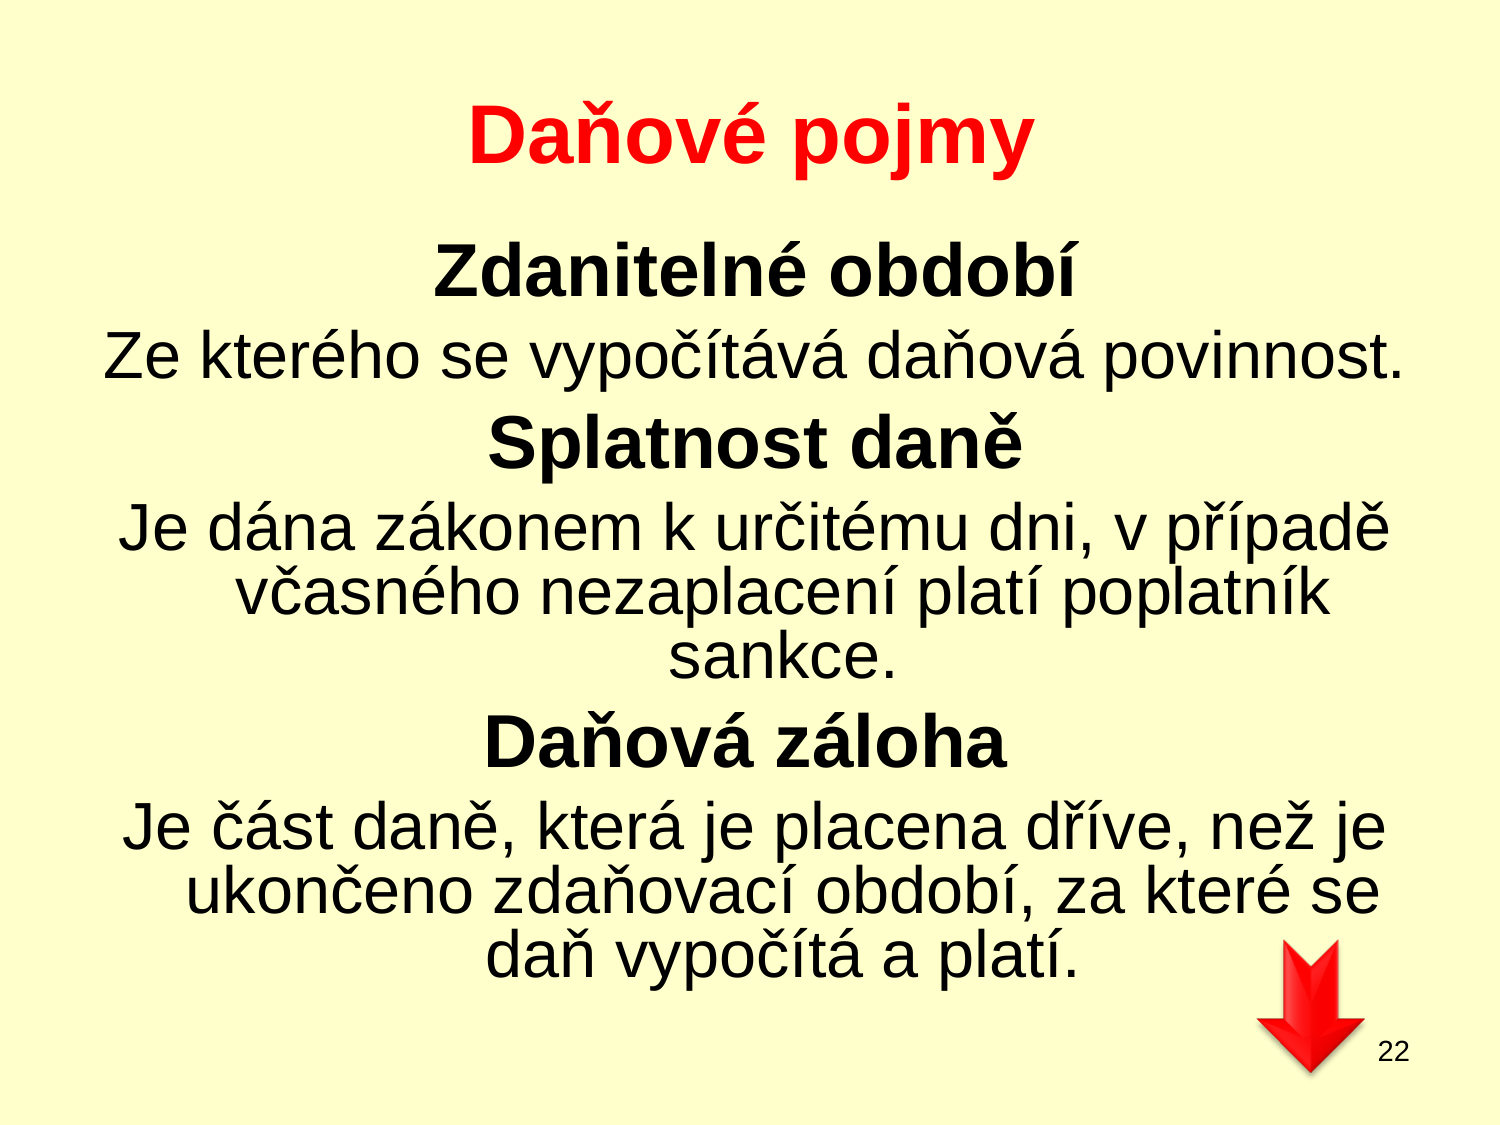

# Daňové pojmy
Zdanitelné období
Ze kterého se vypočítává daňová povinnost.
Splatnost daně
Je dána zákonem k určitému dni, v případě včasného nezaplacení platí poplatník sankce.
Daňová záloha
Je část daně, která je placena dříve, než je ukončeno zdaňovací období, za které se daň vypočítá a platí.